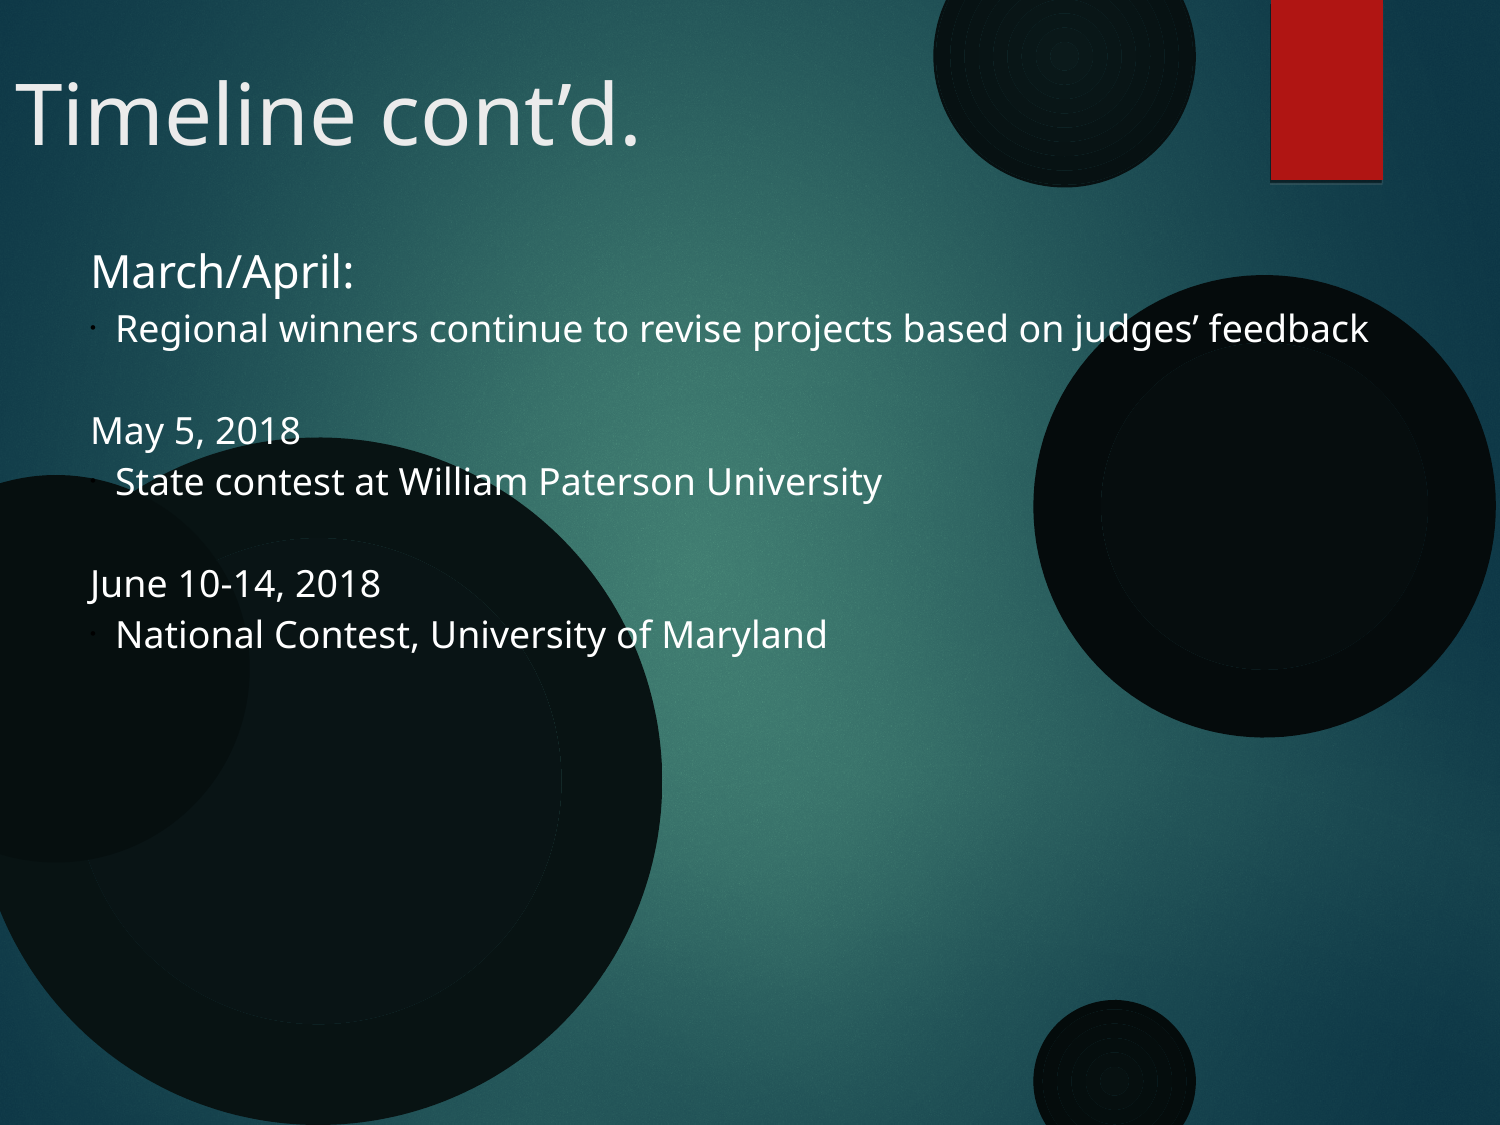

# Timeline cont’d.
March/April:
 Regional winners continue to revise projects based on judges’ feedback
May 5, 2018
 State contest at William Paterson University
June 10-14, 2018
 National Contest, University of Maryland